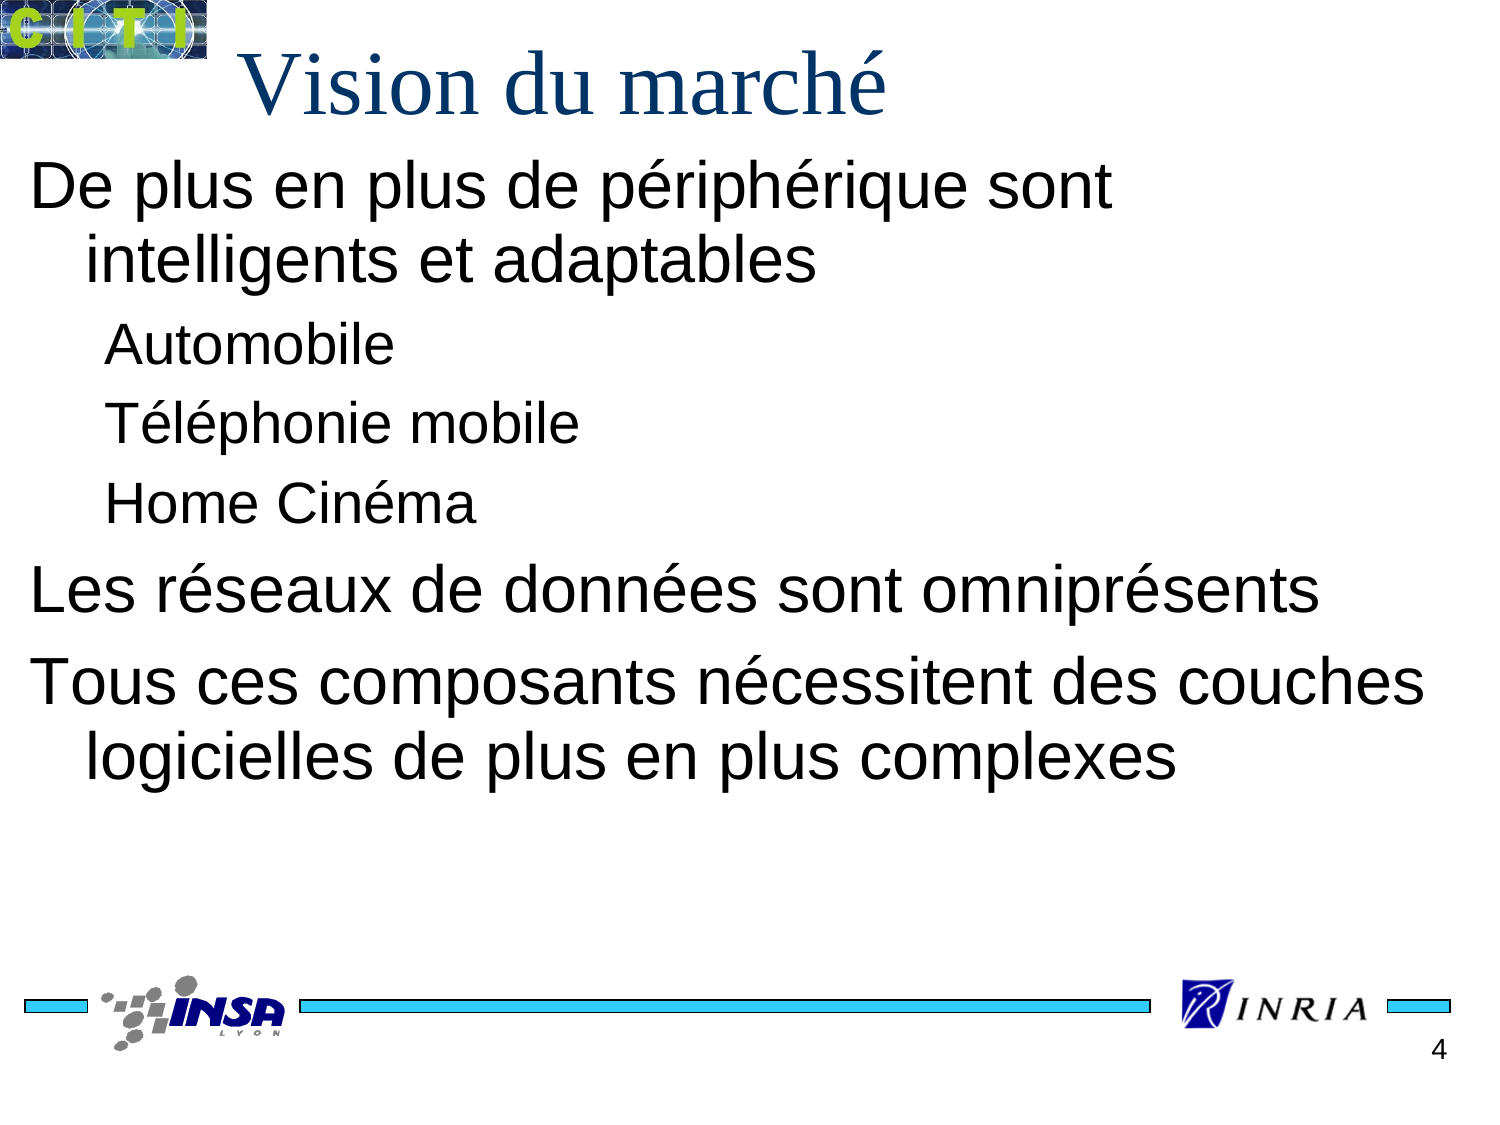

# Vision du marché
De plus en plus de périphérique sont intelligents et adaptables
Automobile
Téléphonie mobile
Home Cinéma
Les réseaux de données sont omniprésents
Tous ces composants nécessitent des couches logicielles de plus en plus complexes
4